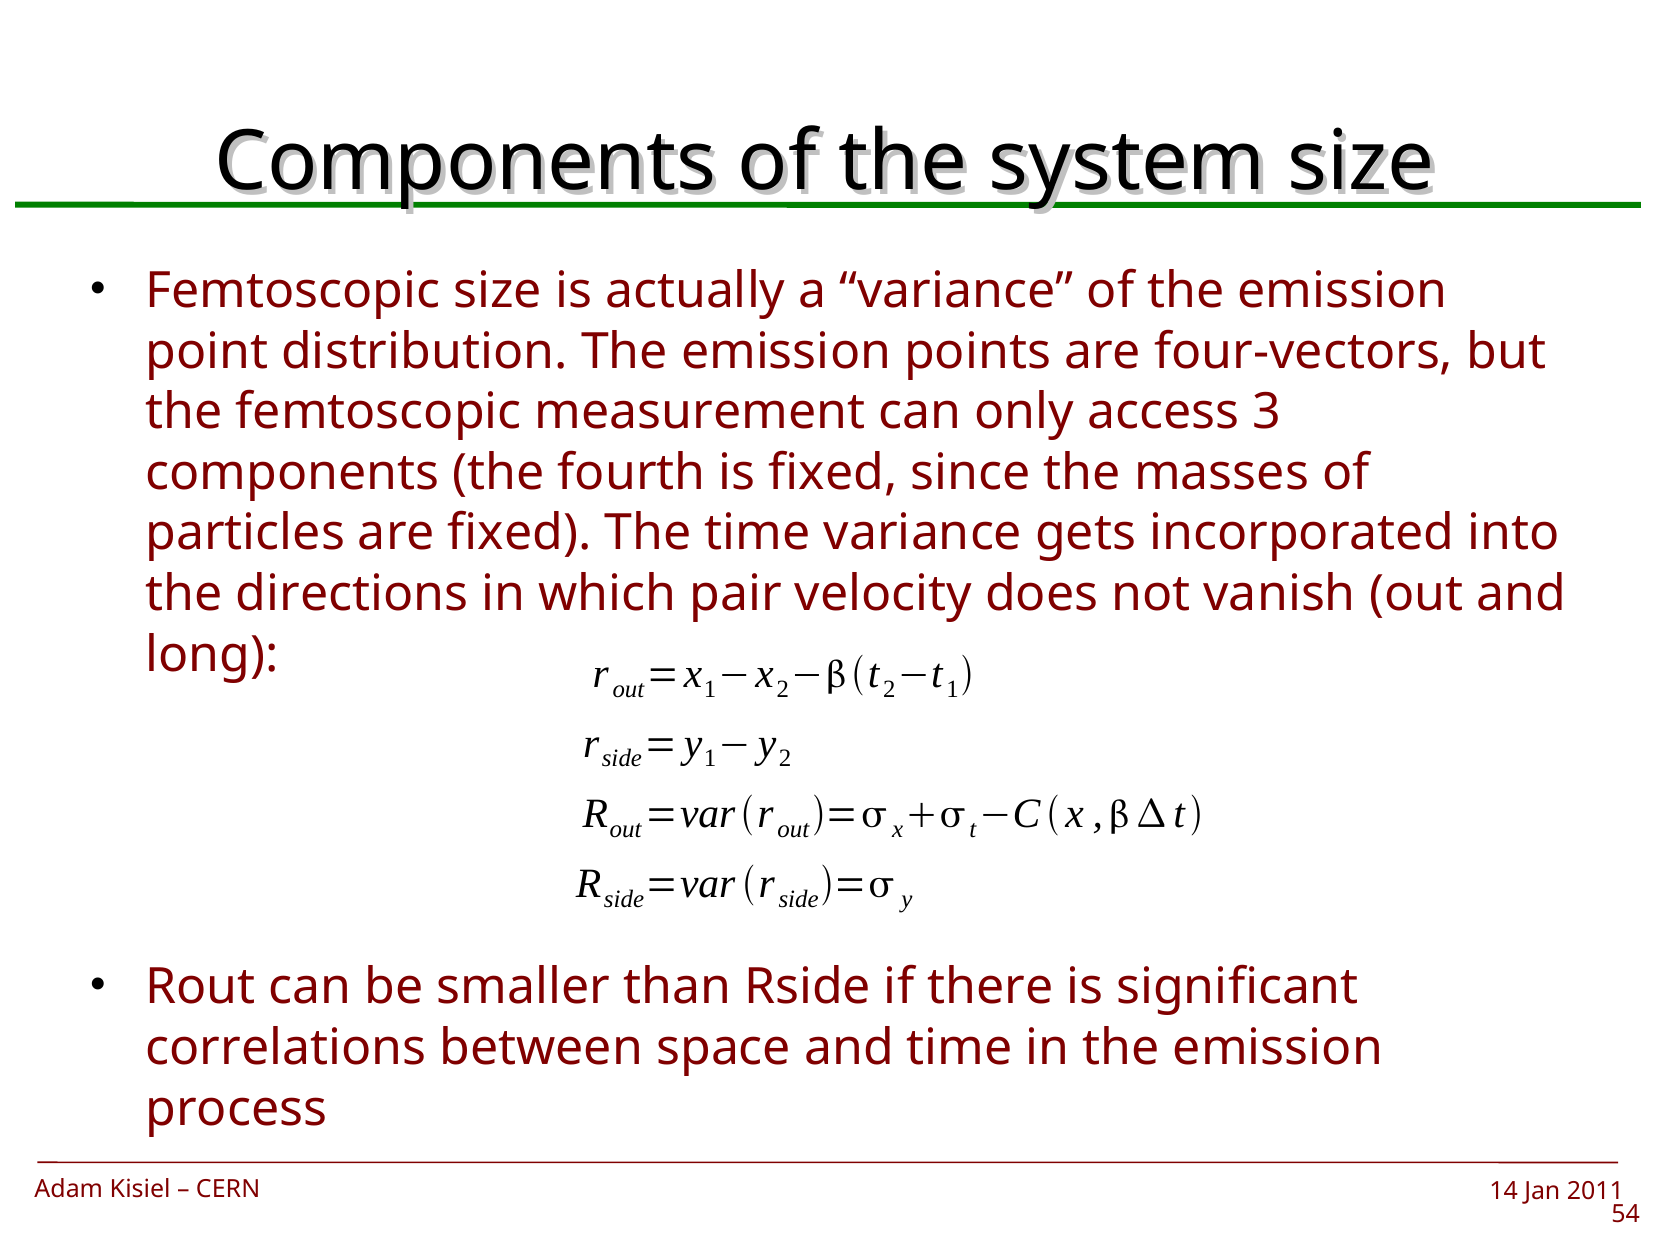

# Components of the system size
Femtoscopic size is actually a “variance” of the emission point distribution. The emission points are four-vectors, but the femtoscopic measurement can only access 3 components (the fourth is fixed, since the masses of particles are fixed). The time variance gets incorporated into the directions in which pair velocity does not vanish (out and long):
Rout can be smaller than Rside if there is significant correlations between space and time in the emission process